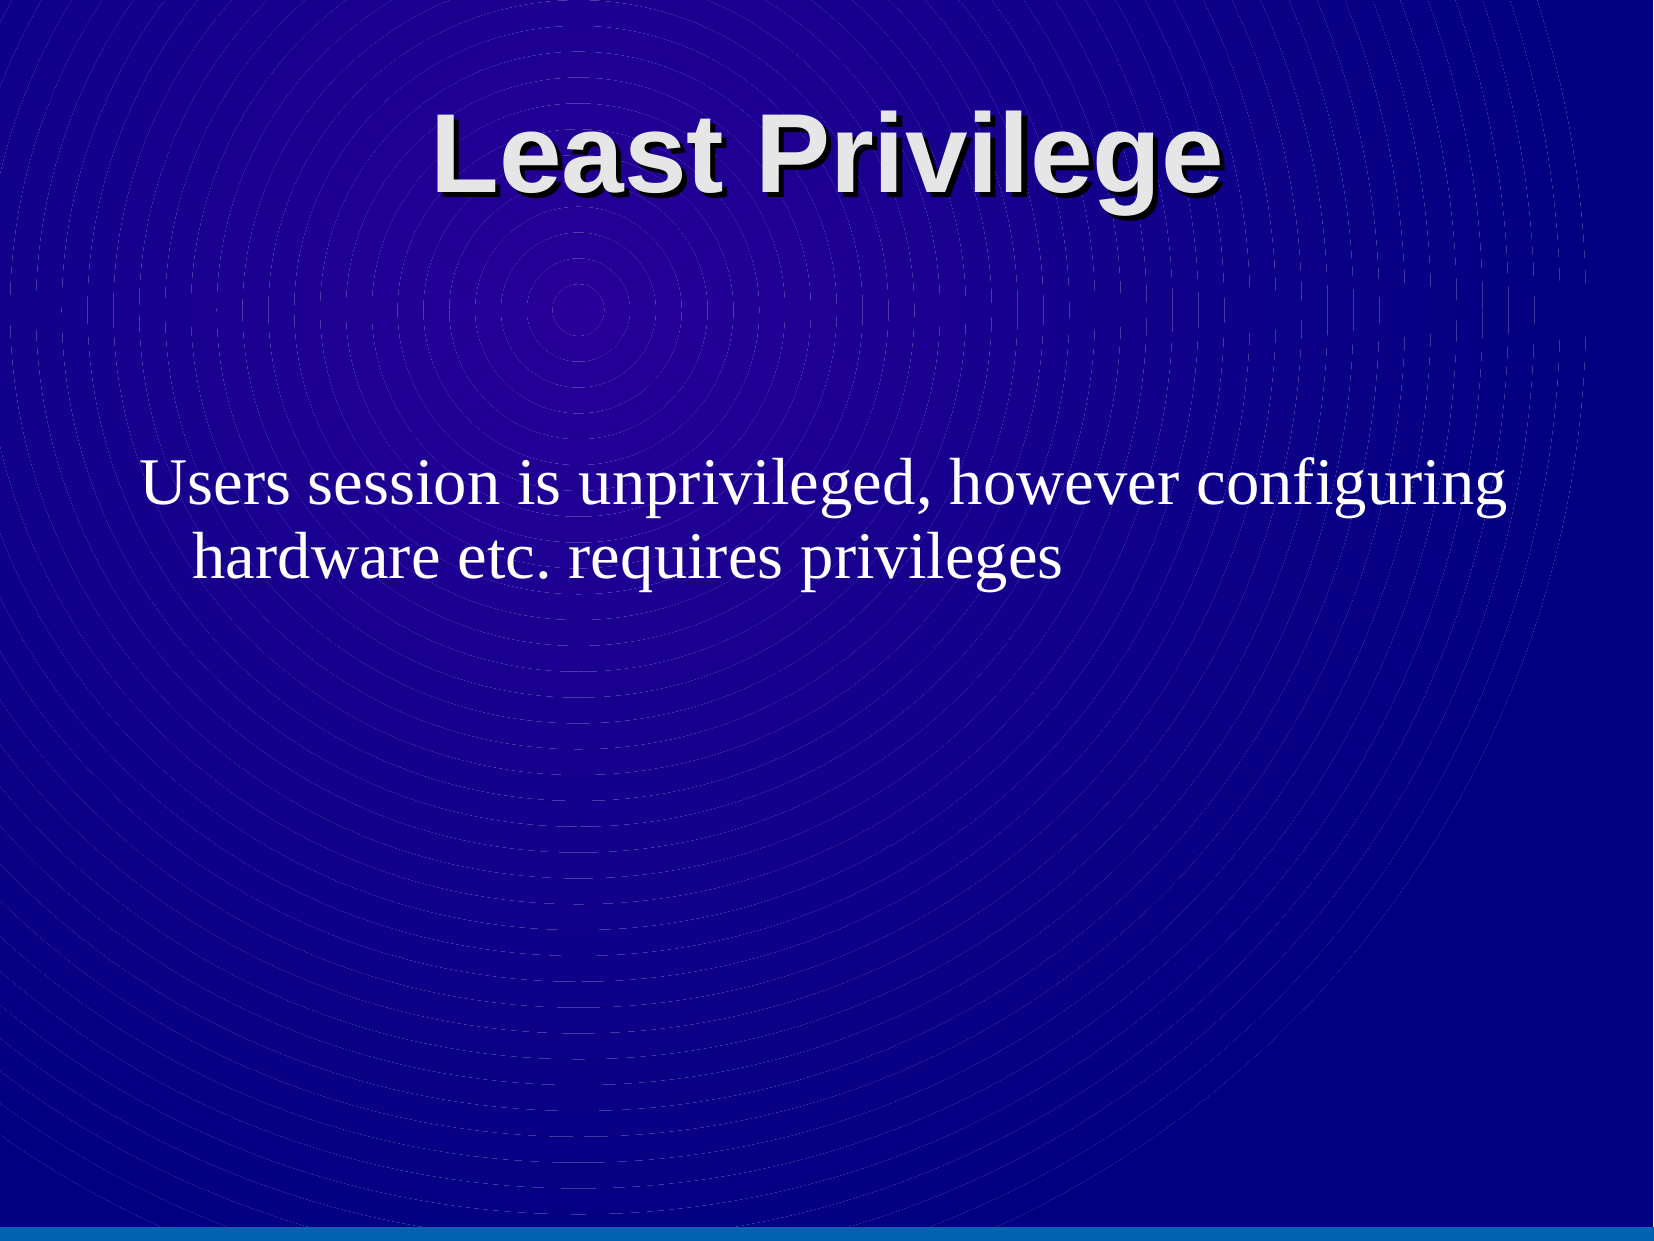

# Least Privilege
Users session is unprivileged, however configuring hardware etc. requires privileges